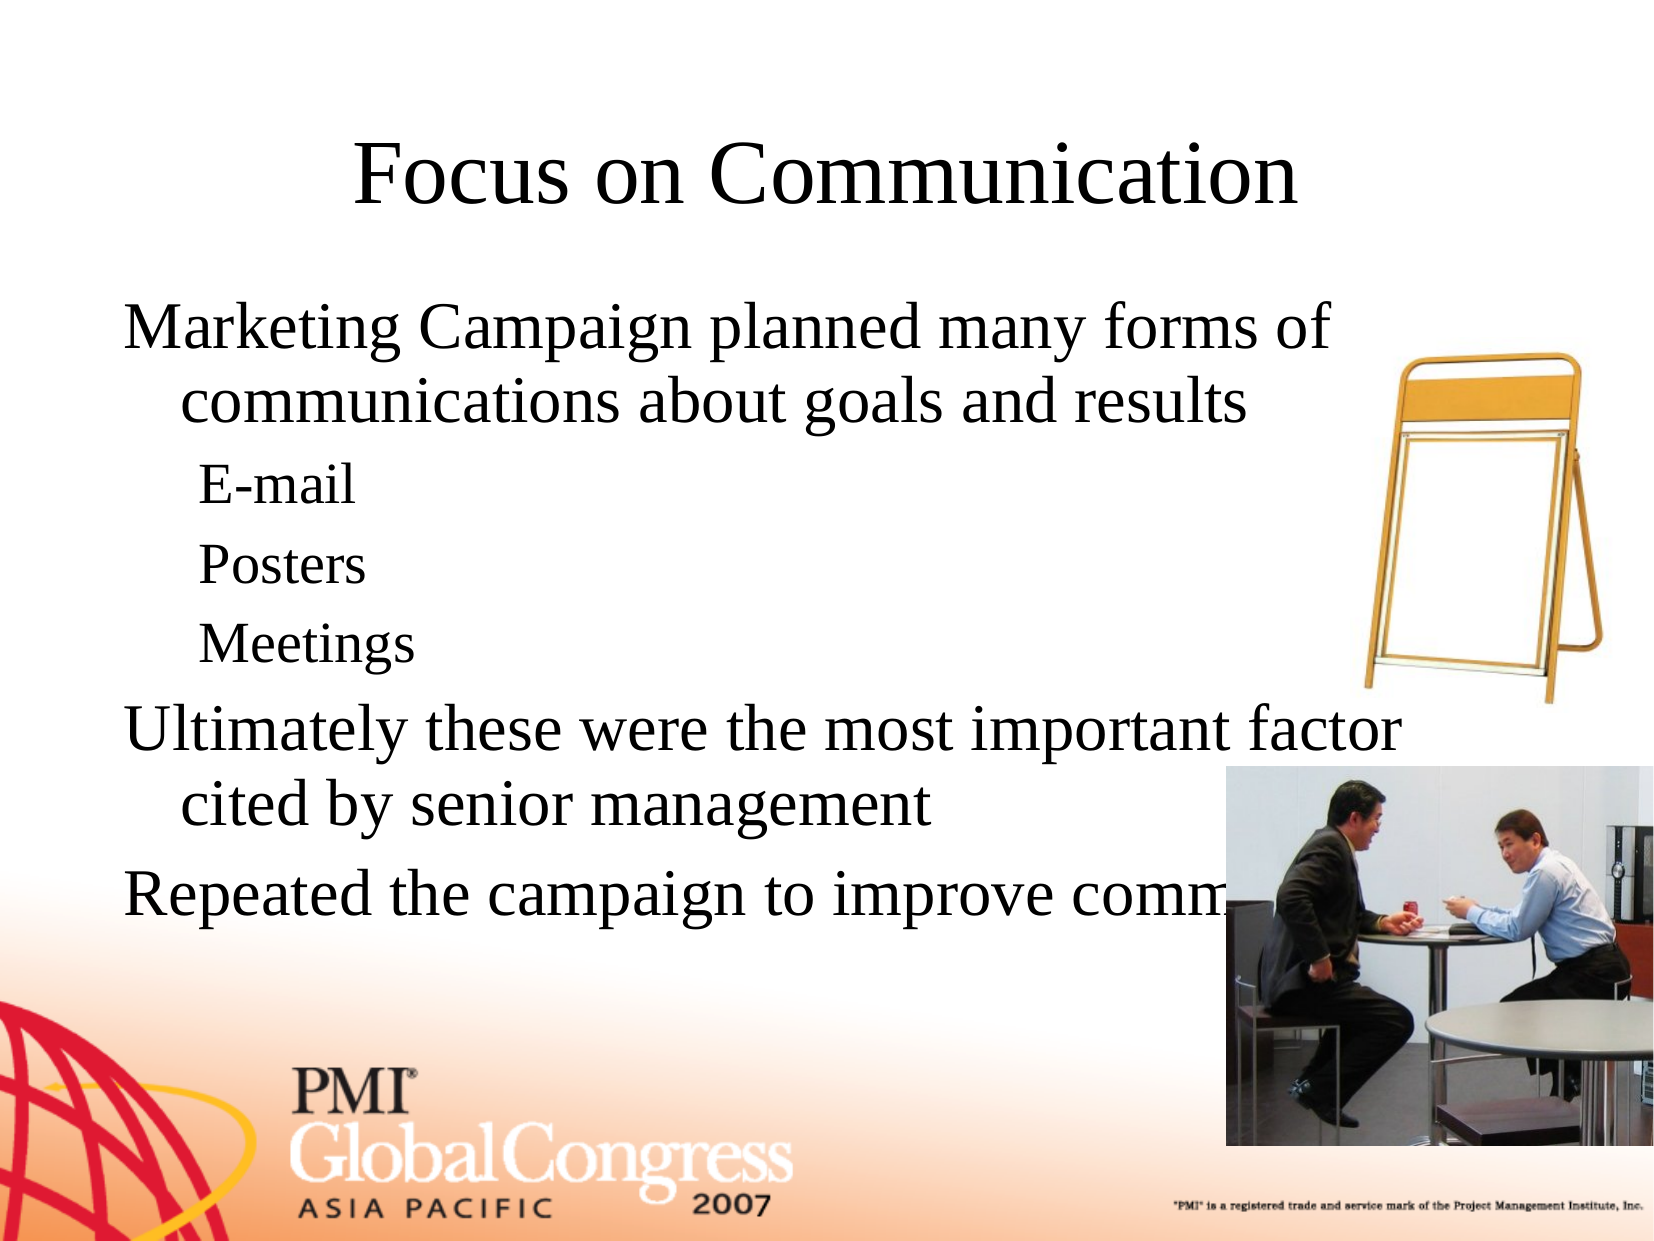

# Focus on Communication
Marketing Campaign planned many forms of communications about goals and results
E-mail
Posters
Meetings
Ultimately these were the most important factor cited by senior management
Repeated the campaign to improve communication